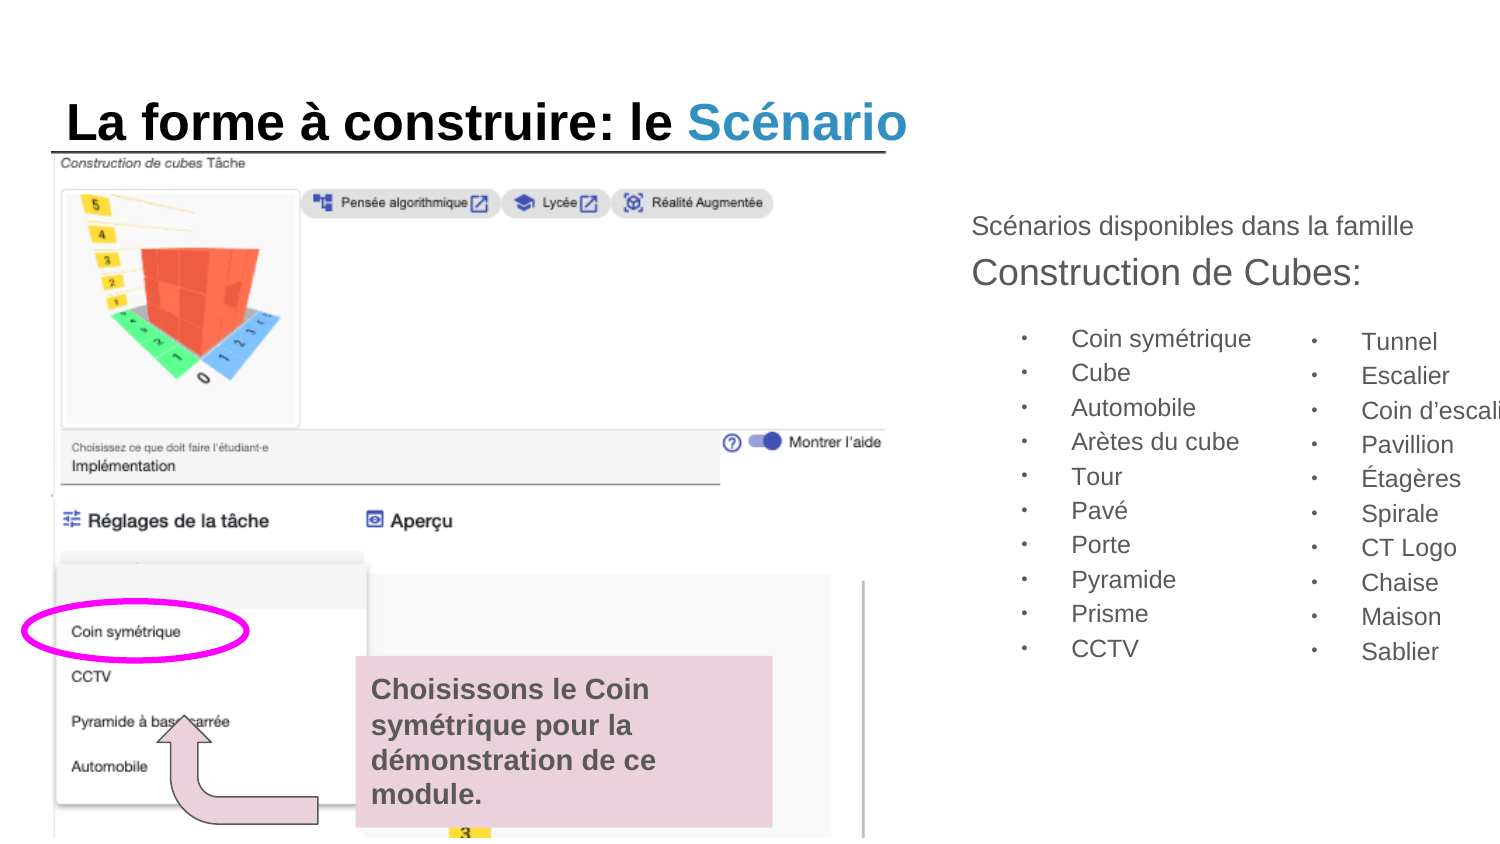

# La forme à construire: le Scénario
Scénarios disponibles dans la famille Construction de Cubes:
Coin symétrique
Cube
Automobile
Arètes du cube
Tour
Pavé
Porte
Pyramide
Prisme
CCTV
Tunnel
Escalier
Coin d’escalier
Pavillion
Étagères
Spirale
CT Logo
Chaise
Maison
Sablier
Choisissons le Coin symétrique pour la démonstration de ce module.